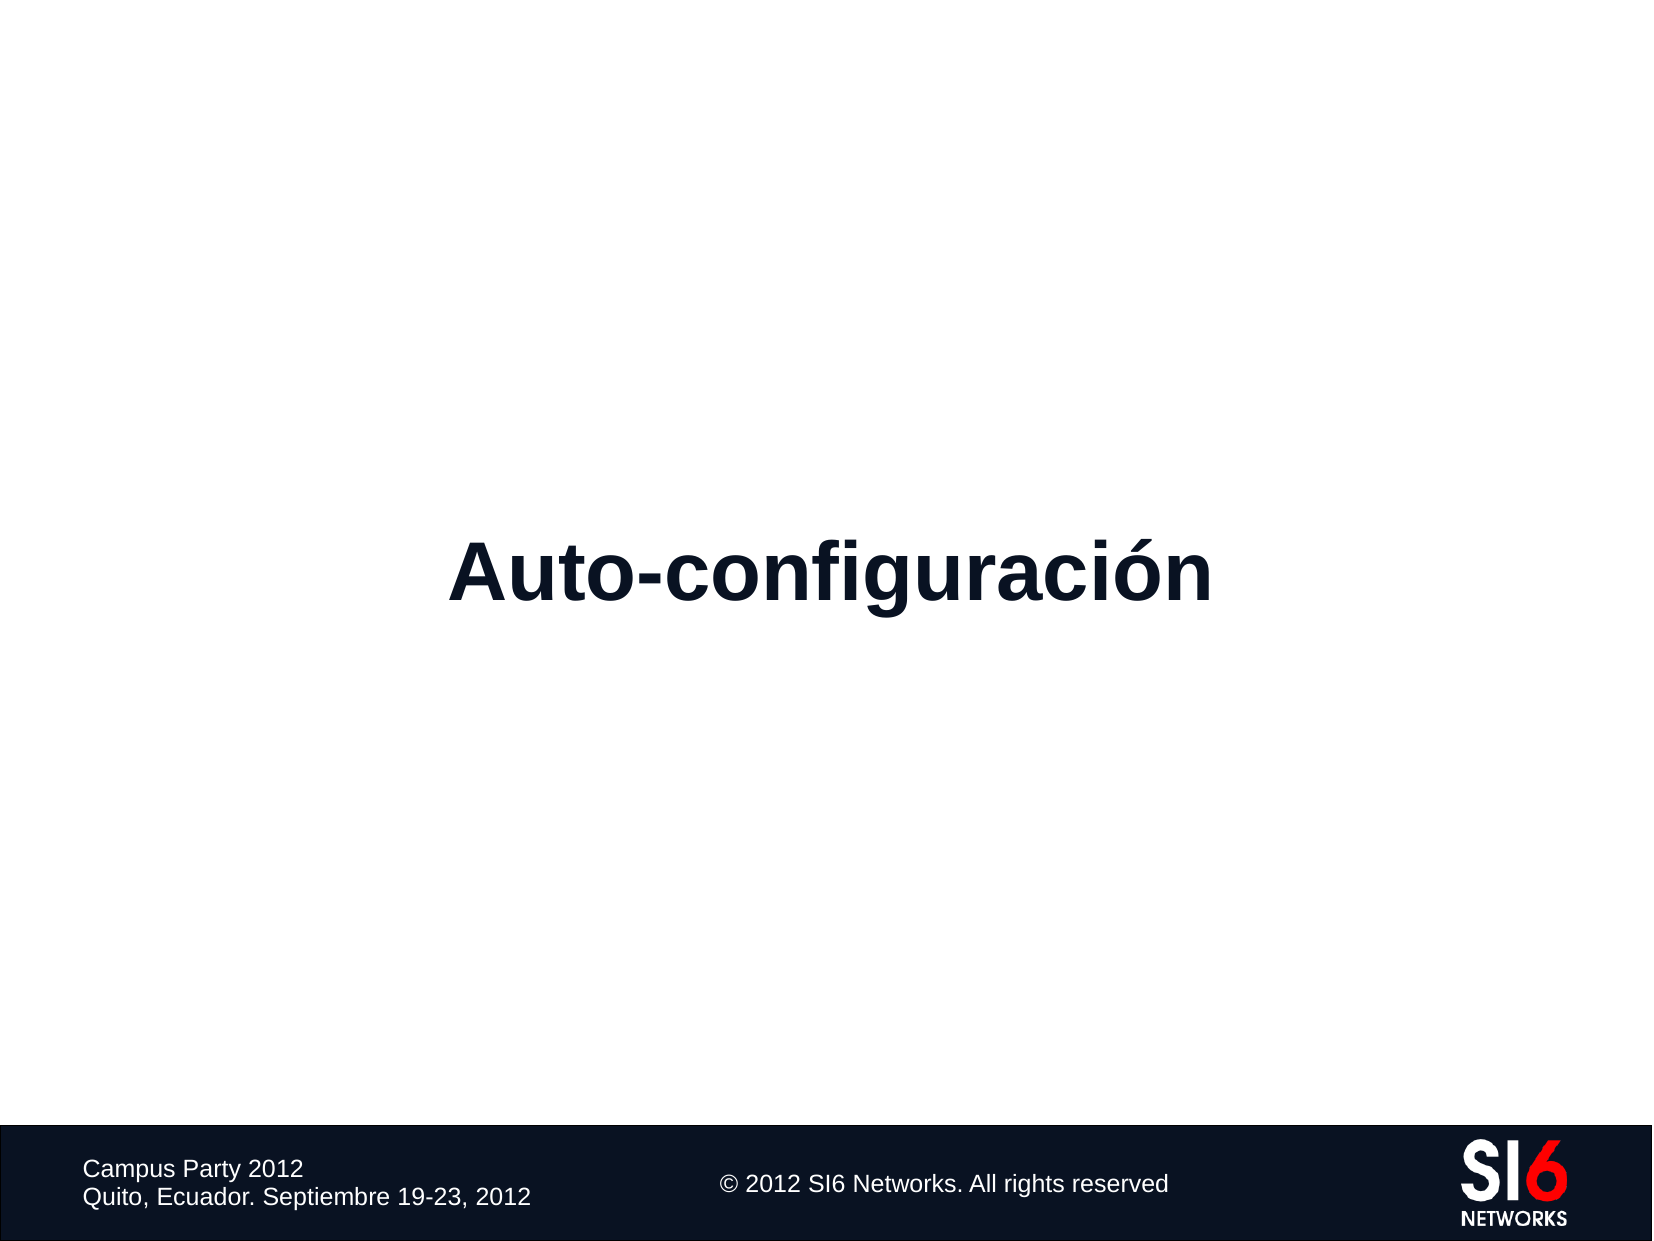

# Auto-configuración
Congreso de Seguridad en Computo 2011
22